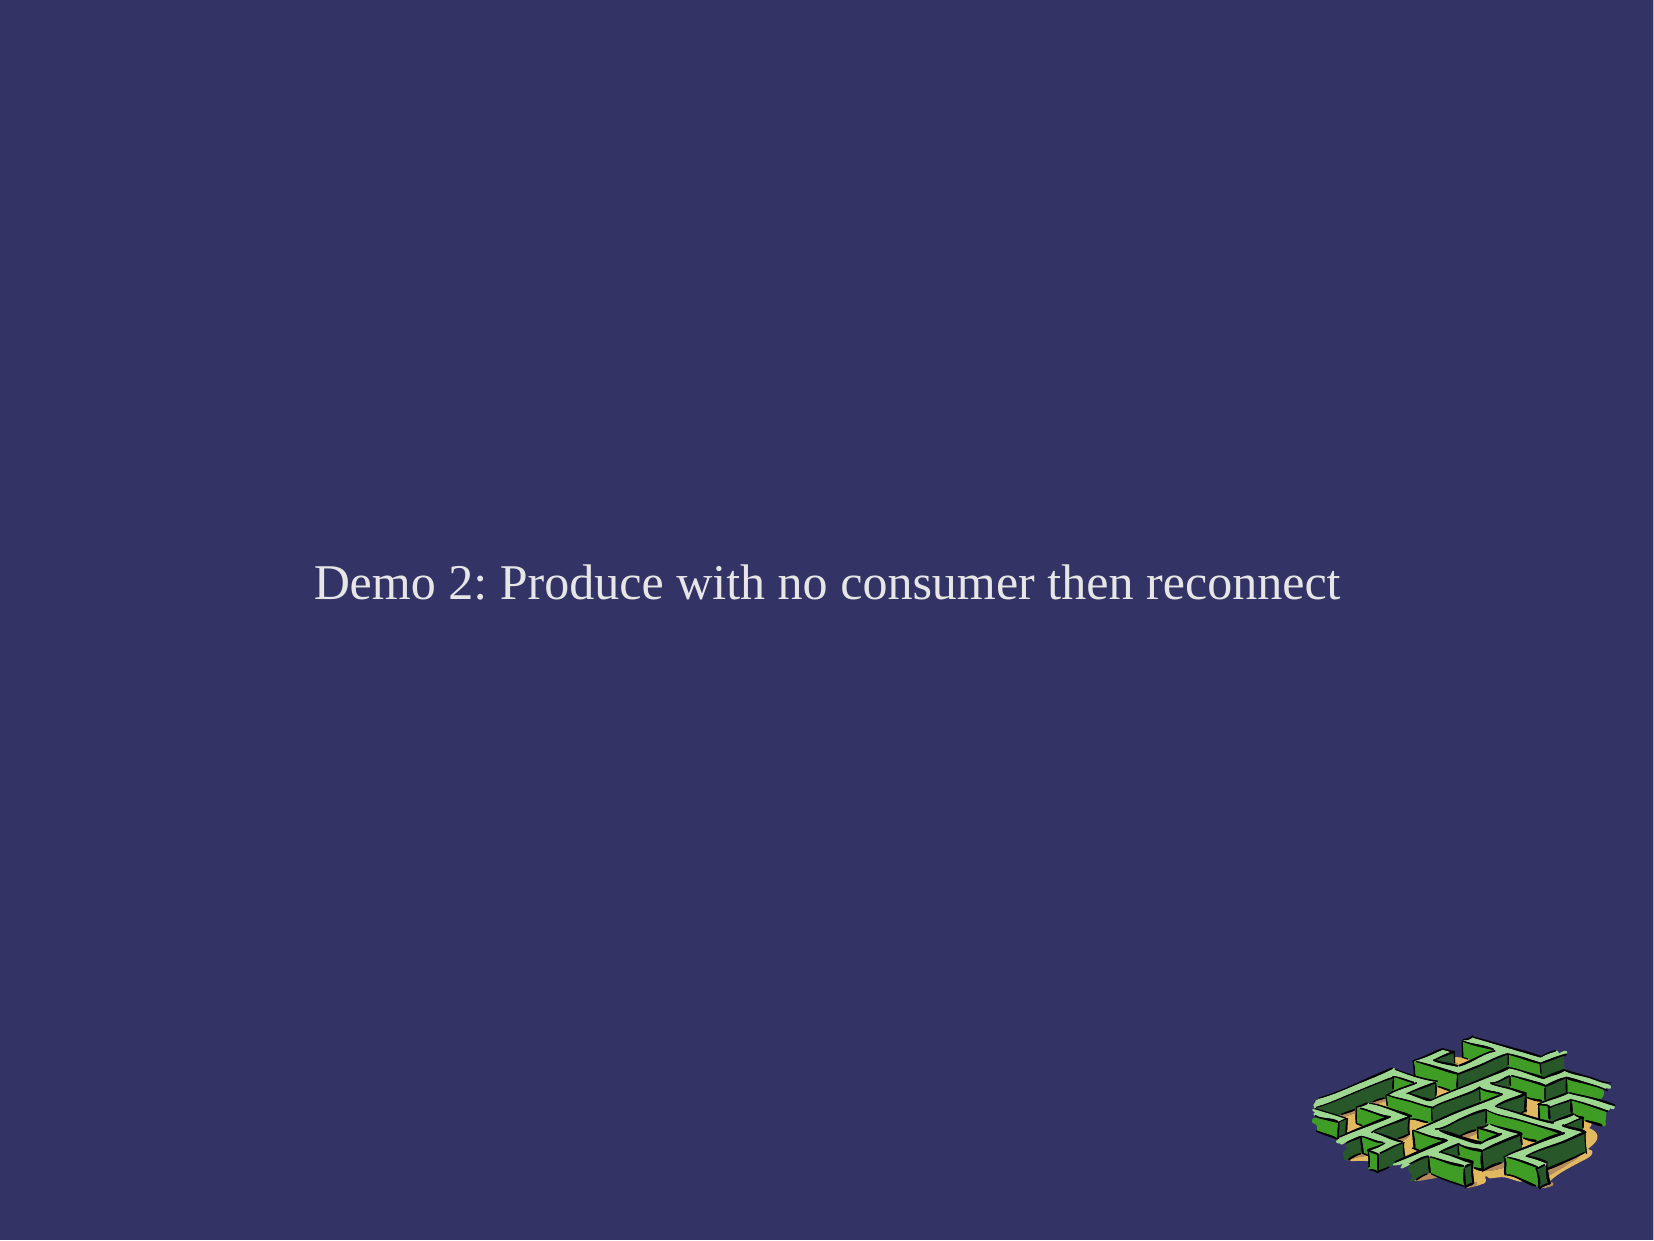

# Demo 2: Produce with no consumer then reconnect